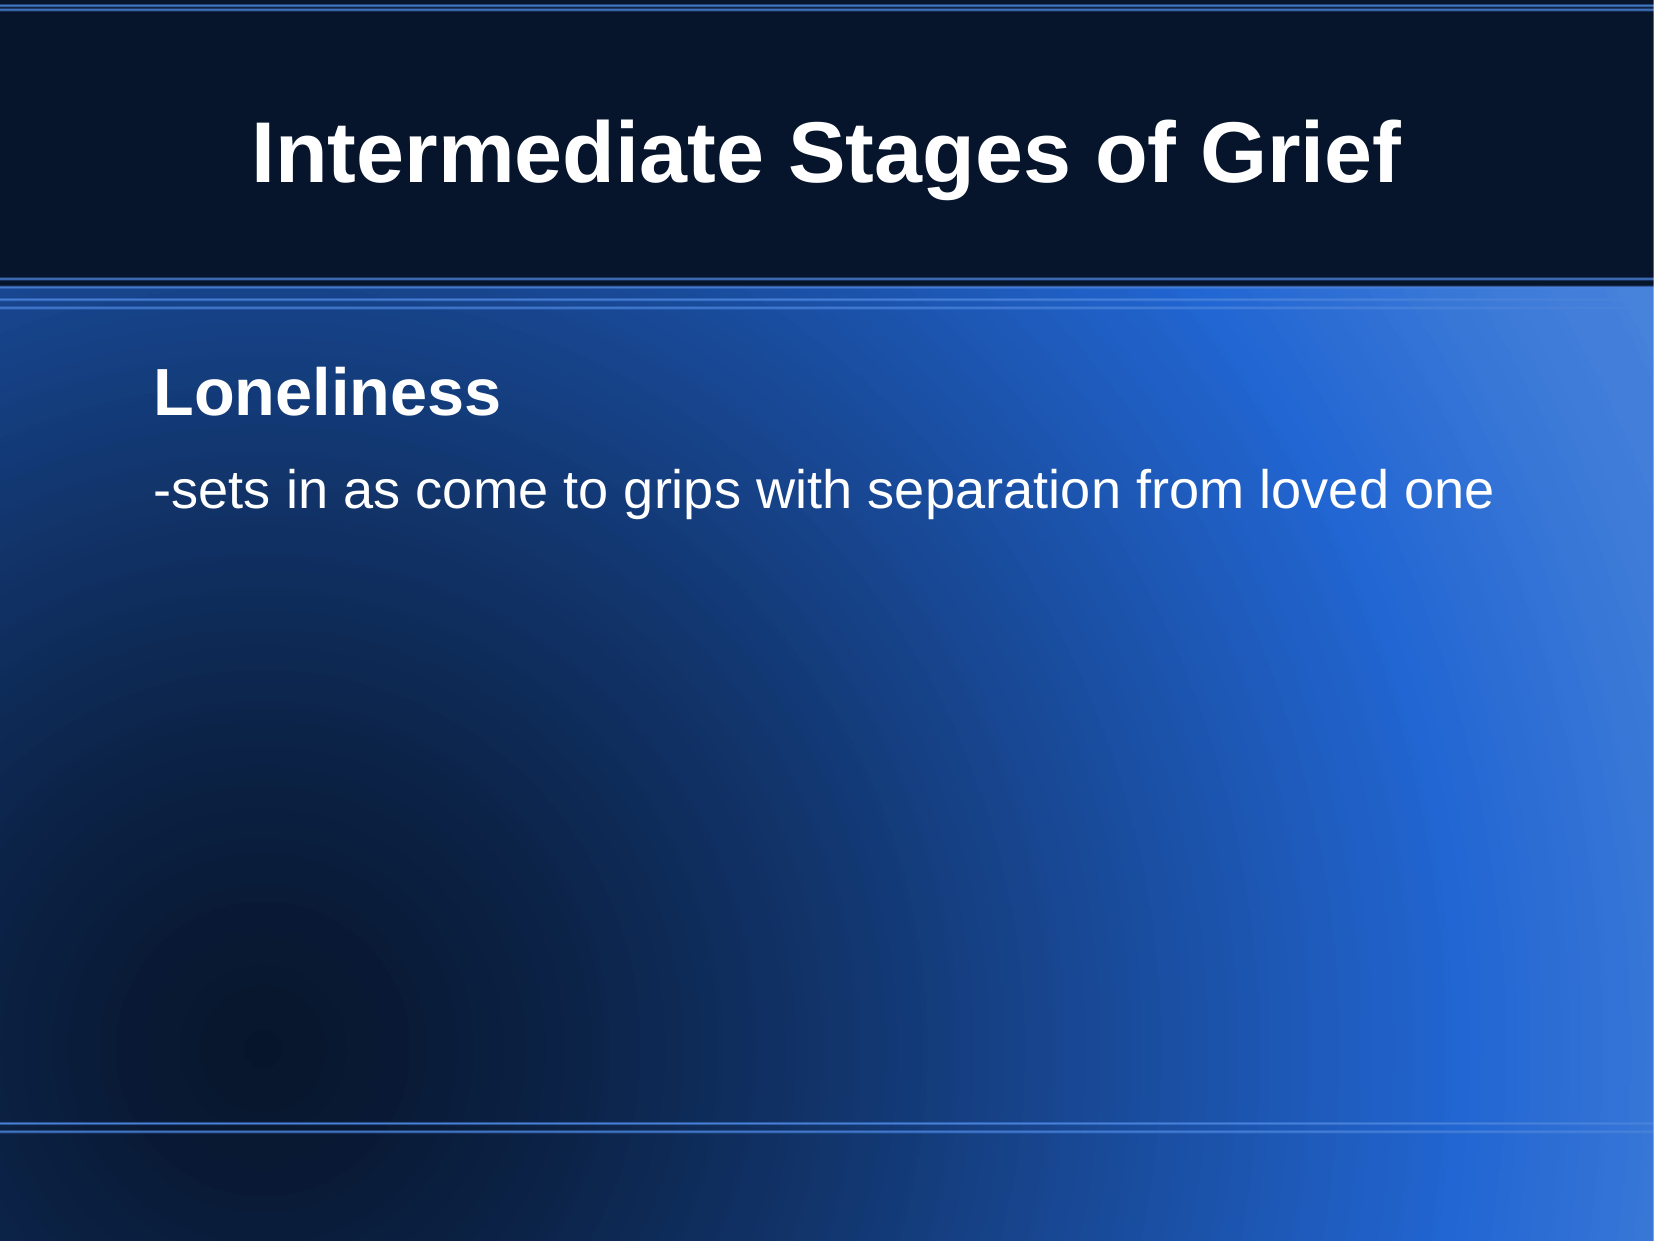

# Intermediate Stages of Grief
Loneliness
-sets in as come to grips with separation from loved one